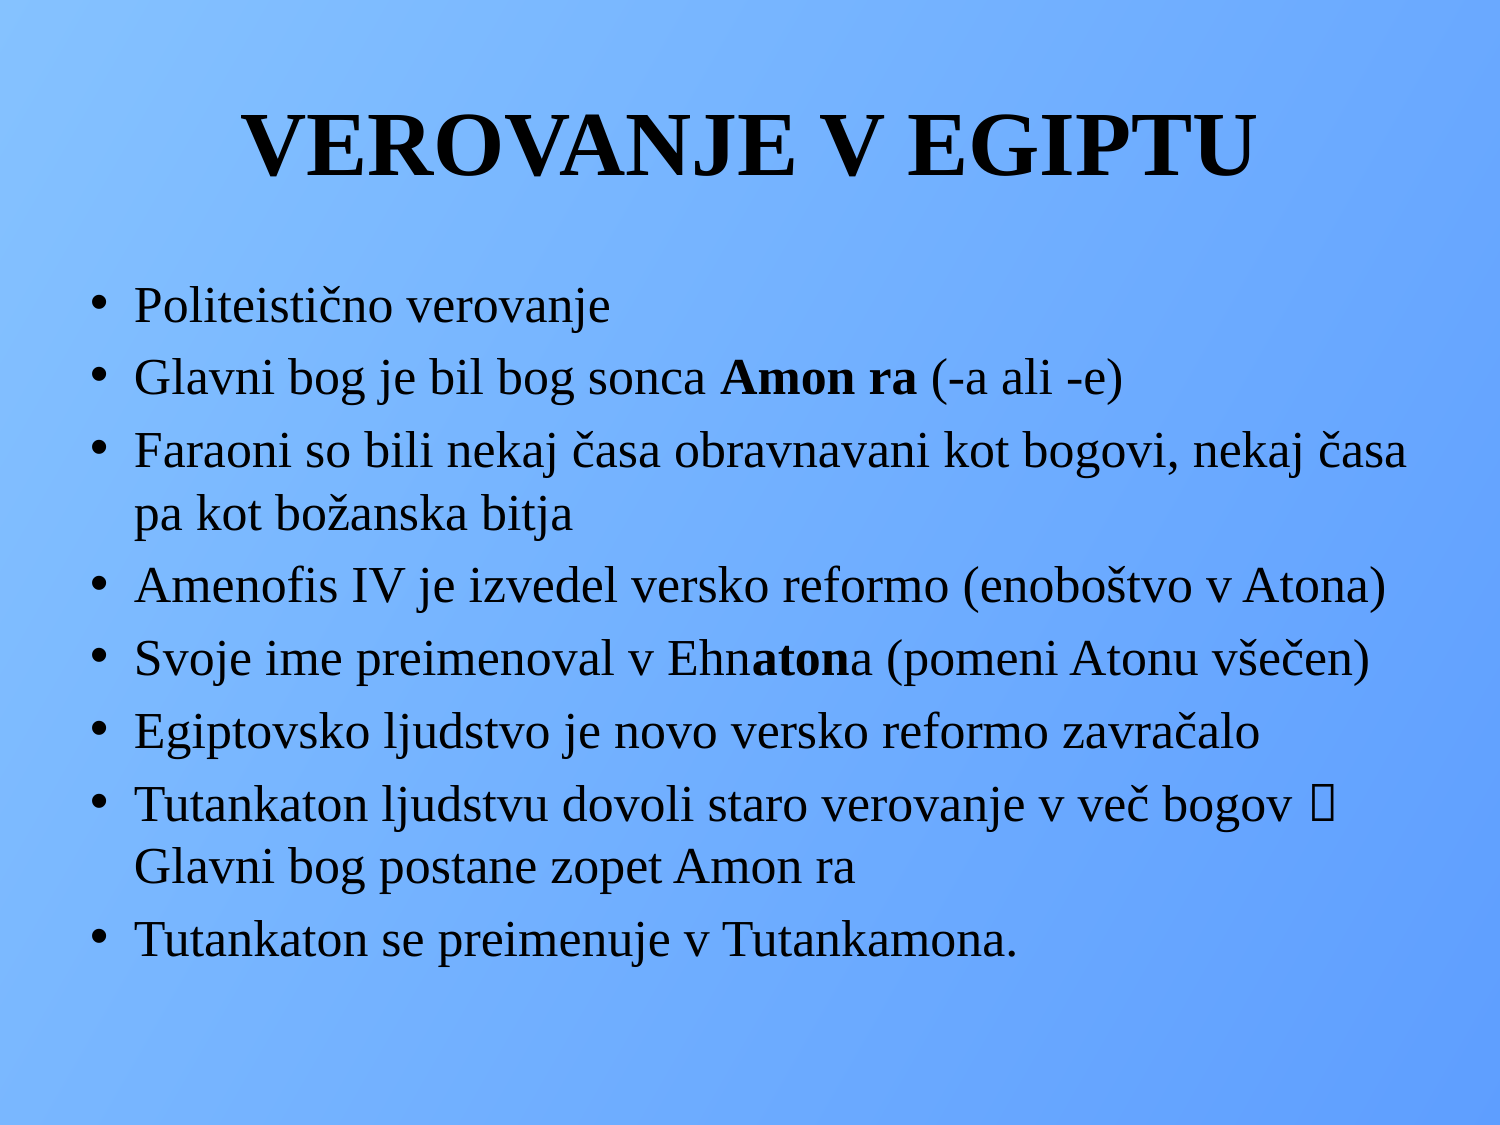

# verovanje v egiptu
Politeistično verovanje
Glavni bog je bil bog sonca Amon ra (-a ali -e)
Faraoni so bili nekaj časa obravnavani kot bogovi, nekaj časa pa kot božanska bitja
Amenofis IV je izvedel versko reformo (enoboštvo v Atona)
Svoje ime preimenoval v Ehnatona (pomeni Atonu všečen)
Egiptovsko ljudstvo je novo versko reformo zavračalo
Tutankaton ljudstvu dovoli staro verovanje v več bogov  Glavni bog postane zopet Amon ra
Tutankaton se preimenuje v Tutankamona.